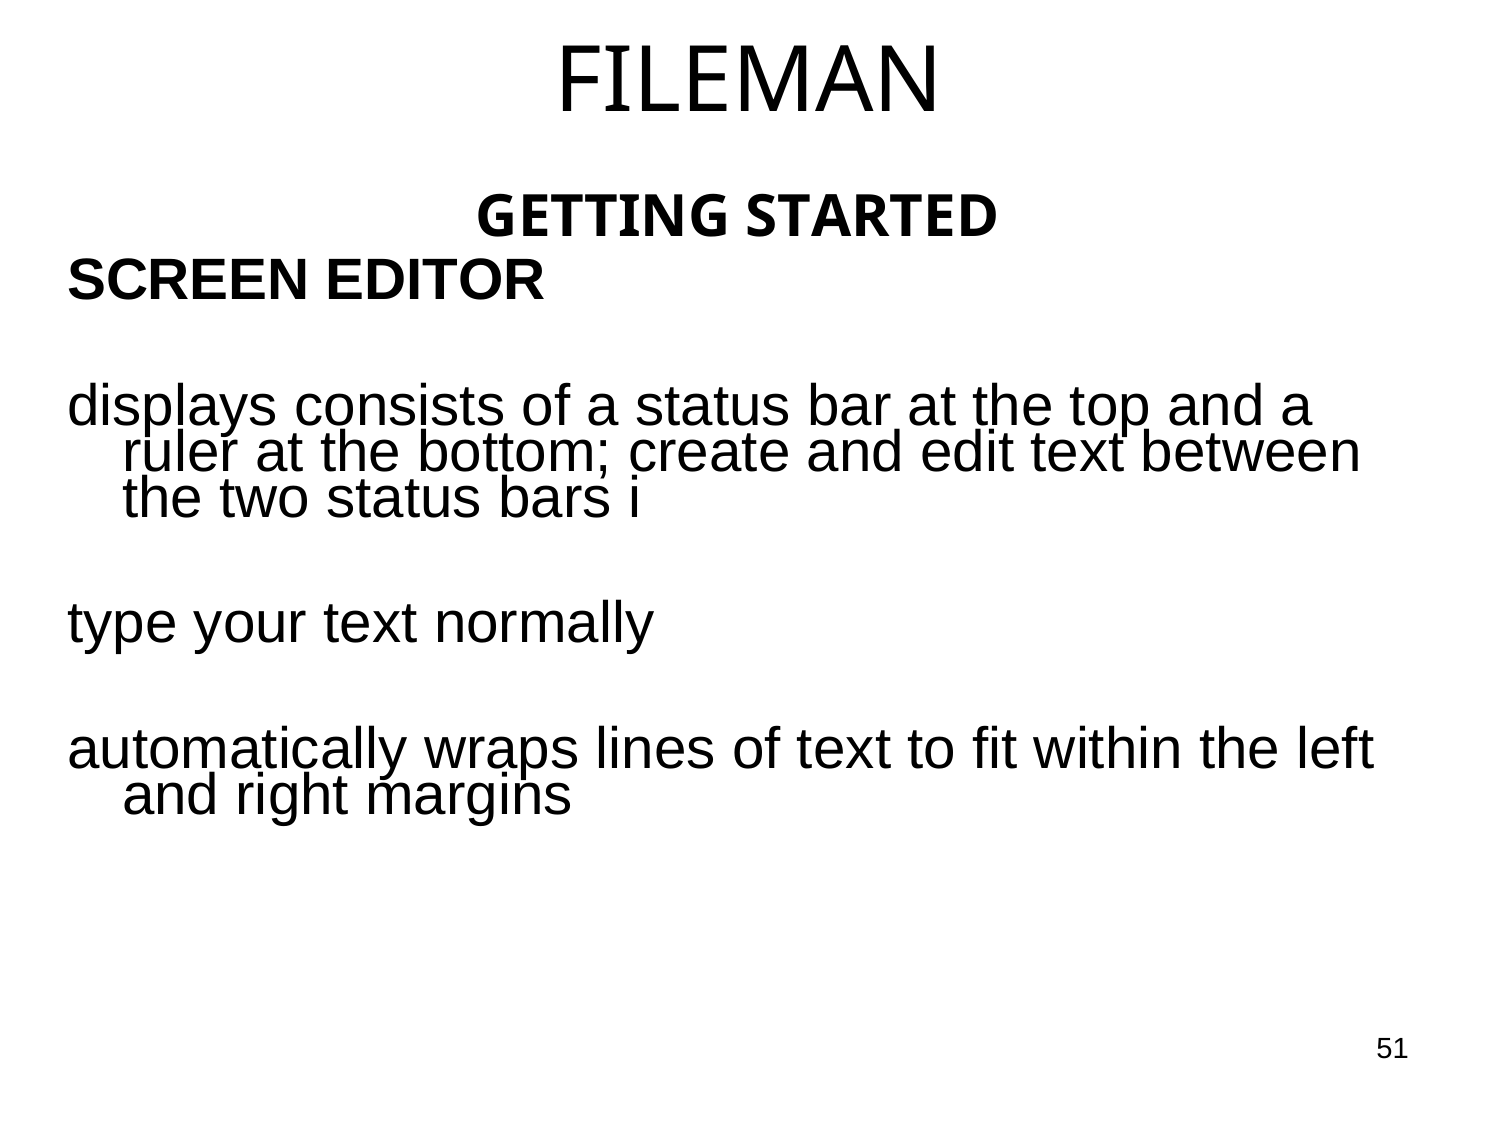

# FILEMAN GETTING STARTED
SCREEN EDITOR
displays consists of a status bar at the top and a ruler at the bottom; create and edit text between the two status bars i
type your text normally
automatically wraps lines of text to fit within the left and right margins
51